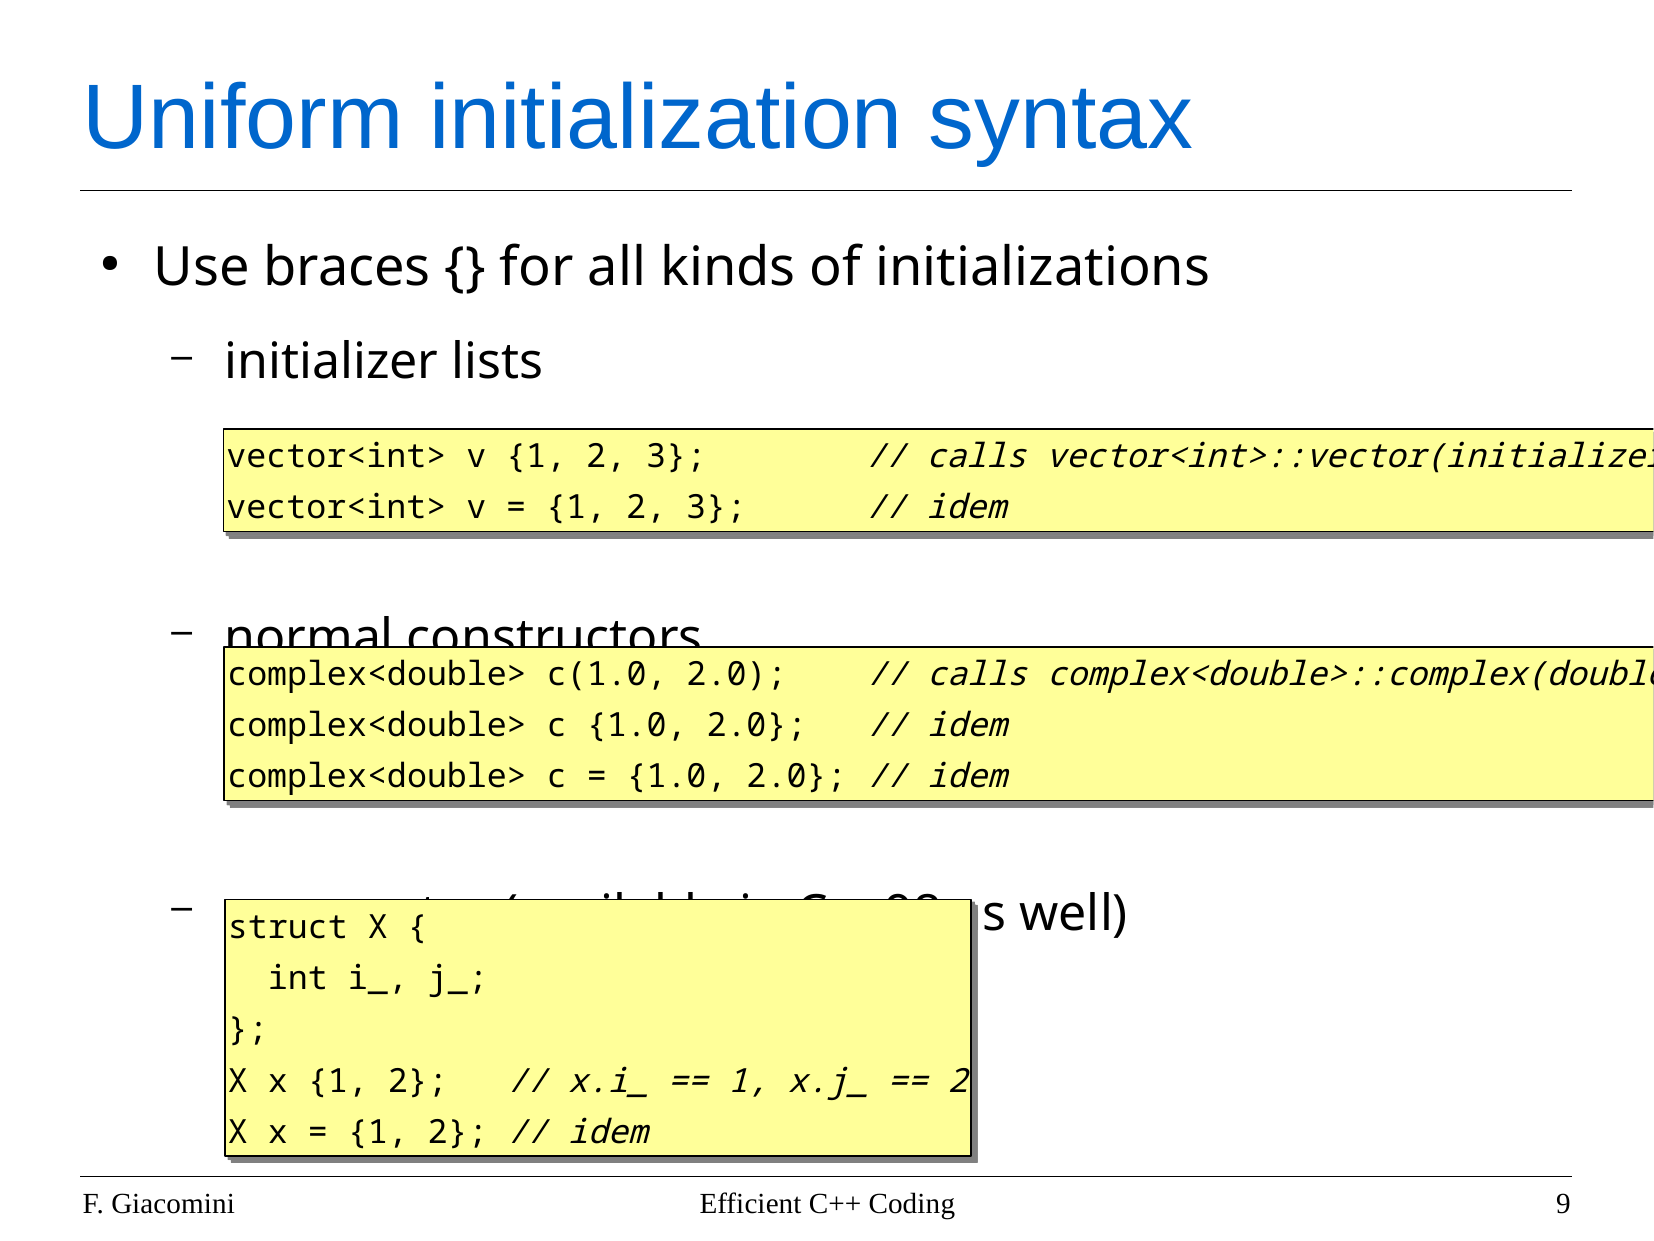

# Uniform initialization syntax
Use braces {} for all kinds of initializations
initializer lists
normal constructors
aggregates (available in C++98 as well)
vector<int> v {1, 2, 3}; // calls vector<int>::vector(initializer_list<int>)
vector<int> v = {1, 2, 3}; // idem
complex<double> c(1.0, 2.0); // calls complex<double>::complex(double, double);
complex<double> c {1.0, 2.0}; // idem
complex<double> c = {1.0, 2.0}; // idem
struct X {
 int i_, j_;
};
X x {1, 2}; // x.i_ == 1, x.j_ == 2
X x = {1, 2}; // idem
F. Giacomini
Efficient C++ Coding
9